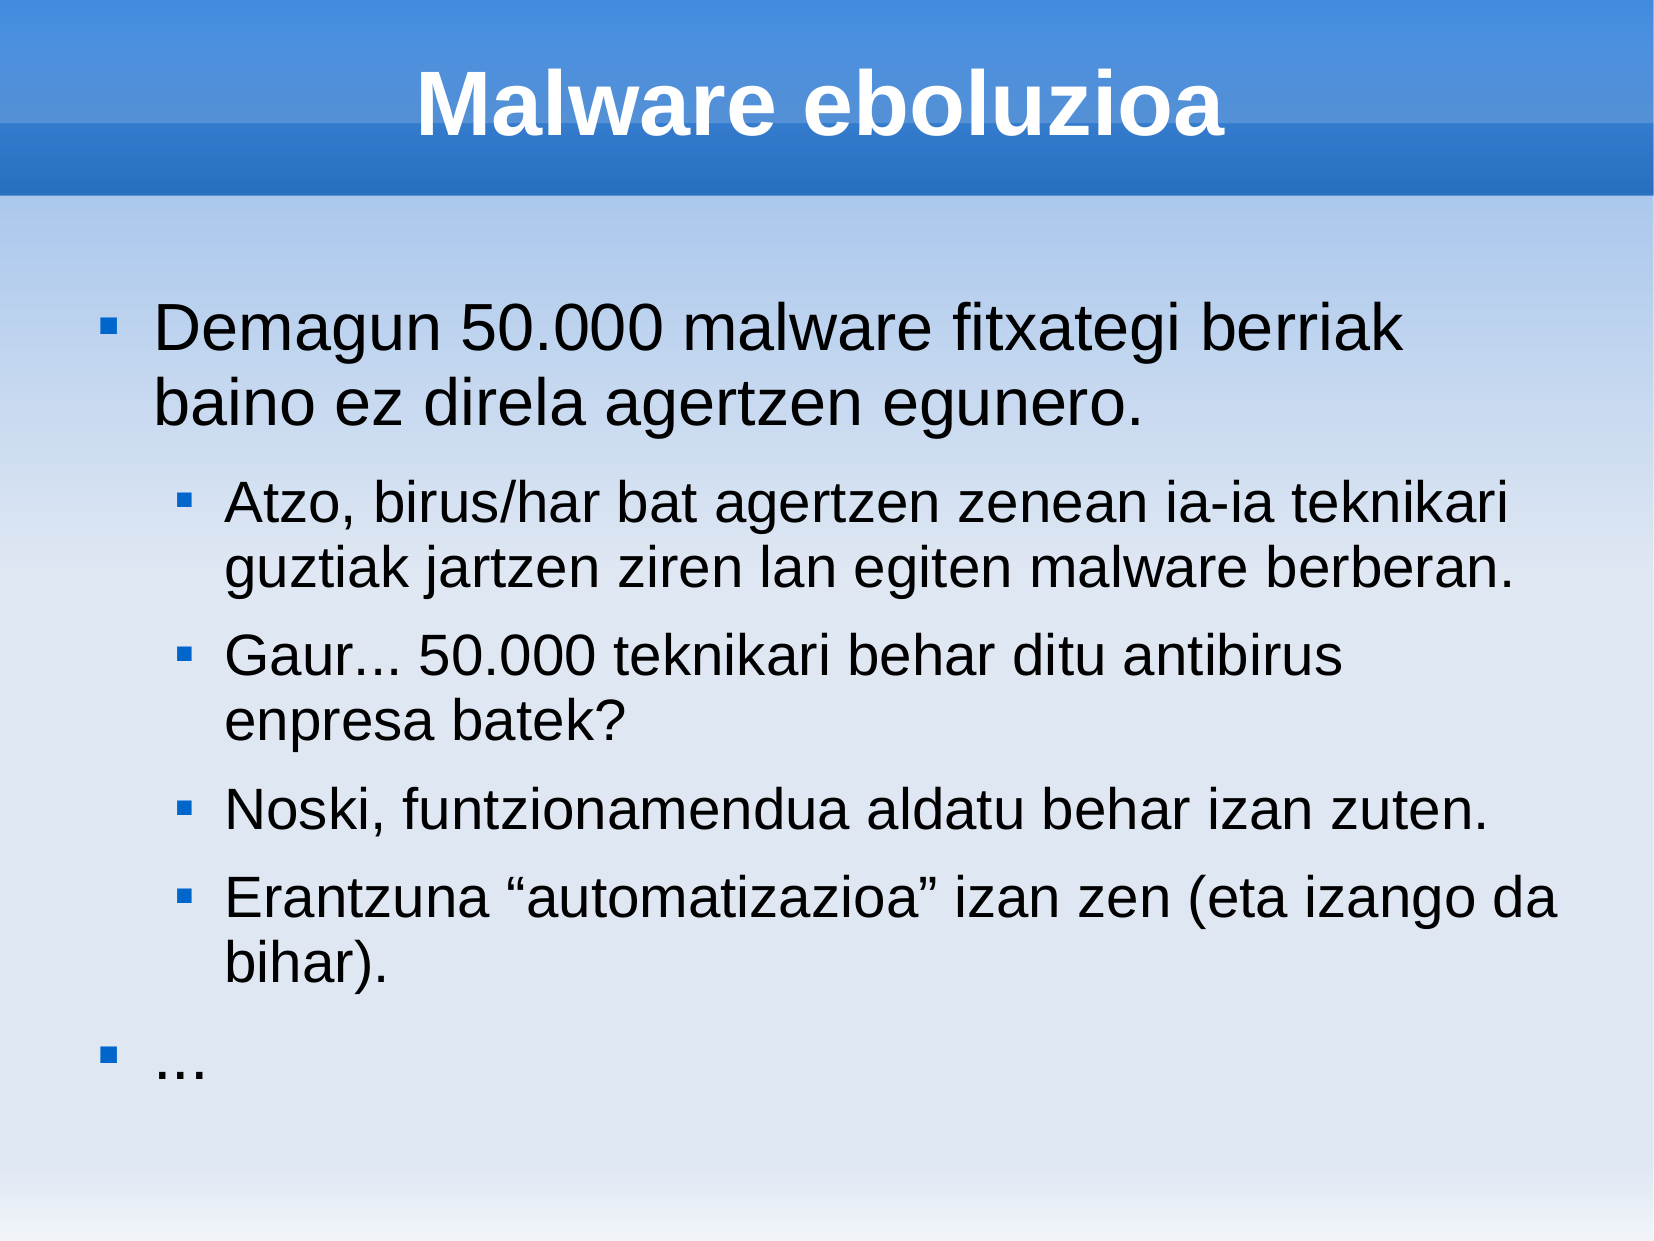

# Malware eboluzioa
Demagun 50.000 malware fitxategi berriak baino ez direla agertzen egunero.
Atzo, birus/har bat agertzen zenean ia-ia teknikari guztiak jartzen ziren lan egiten malware berberan.
Gaur... 50.000 teknikari behar ditu antibirus enpresa batek?
Noski, funtzionamendua aldatu behar izan zuten.
Erantzuna “automatizazioa” izan zen (eta izango da bihar).
...